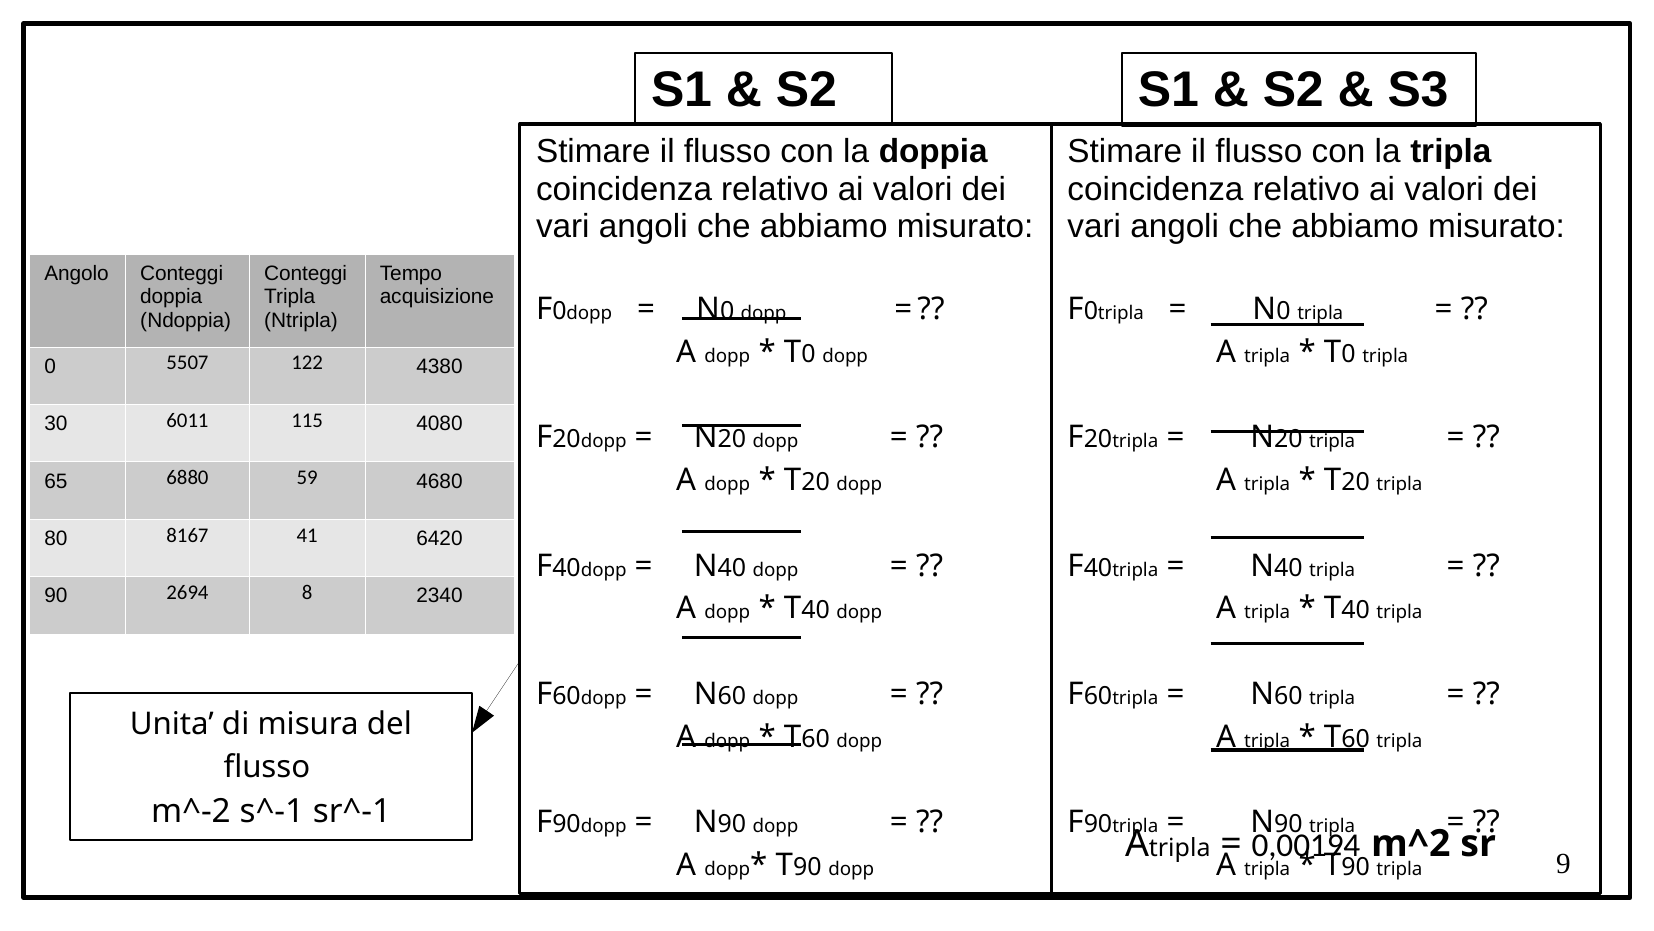

S1 & S2 & S3
S1 & S2
Stimare il flusso con la doppia coincidenza relativo ai valori dei vari angoli che abbiamo misurato:
F0dopp = N0 dopp = ??
 A dopp * T0 dopp
F20dopp = N20 dopp = ??
 A dopp * T20 dopp
F40dopp = N40 dopp = ??
 A dopp * T40 dopp
F60dopp = N60 dopp = ??
 A dopp * T60 dopp
F90dopp = N90 dopp = ??
 A dopp* T90 dopp
Stimare il flusso con la tripla coincidenza relativo ai valori dei vari angoli che abbiamo misurato:
F0tripla = N0 tripla = ??
 A tripla * T0 tripla
F20tripla = N20 tripla = ??
 A tripla * T20 tripla
F40tripla = N40 tripla = ??
 A tripla * T40 tripla
F60tripla = N60 tripla = ??
 A tripla * T60 tripla
F90tripla = N90 tripla = ??
 A tripla * T90 tripla
| Angolo | Conteggi doppia (Ndoppia) | Conteggi Tripla (Ntripla) | Tempo acquisizione |
| --- | --- | --- | --- |
| 0 | 5507 | 122 | 4380 |
| 30 | 6011 | 115 | 4080 |
| 65 | 6880 | 59 | 4680 |
| 80 | 8167 | 41 | 6420 |
| 90 | 2694 | 8 | 2340 |
Unita’ di misura del flusso
m^-2 s^-1 sr^-1
Atripla = 0,00194 m^2 sr
Adoppia = 0,0584 m^2 sr
9